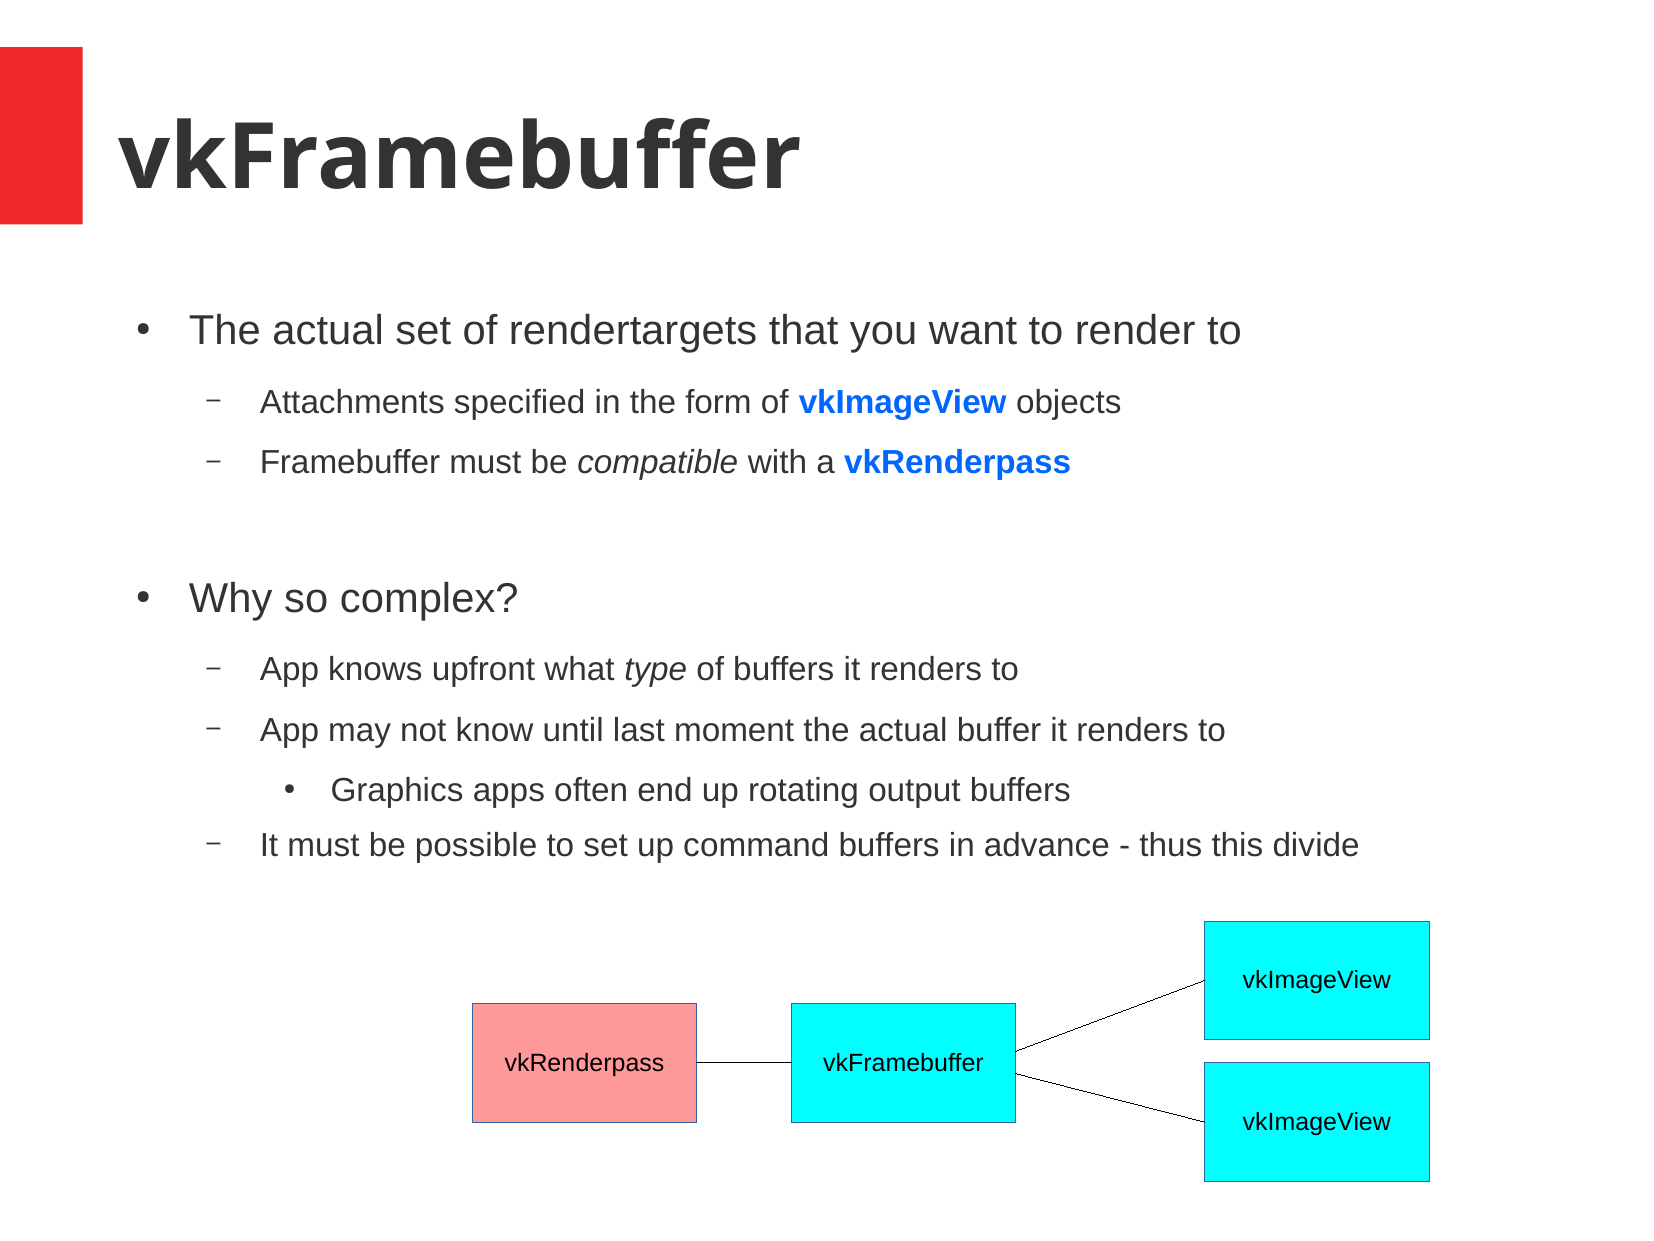

# vkFramebuffer
The actual set of rendertargets that you want to render to
Attachments specified in the form of vkImageView objects
Framebuffer must be compatible with a vkRenderpass
Why so complex?
App knows upfront what type of buffers it renders to
App may not know until last moment the actual buffer it renders to
Graphics apps often end up rotating output buffers
It must be possible to set up command buffers in advance - thus this divide
vkImageView
vkRenderpass
vkFramebuffer
vkImageView